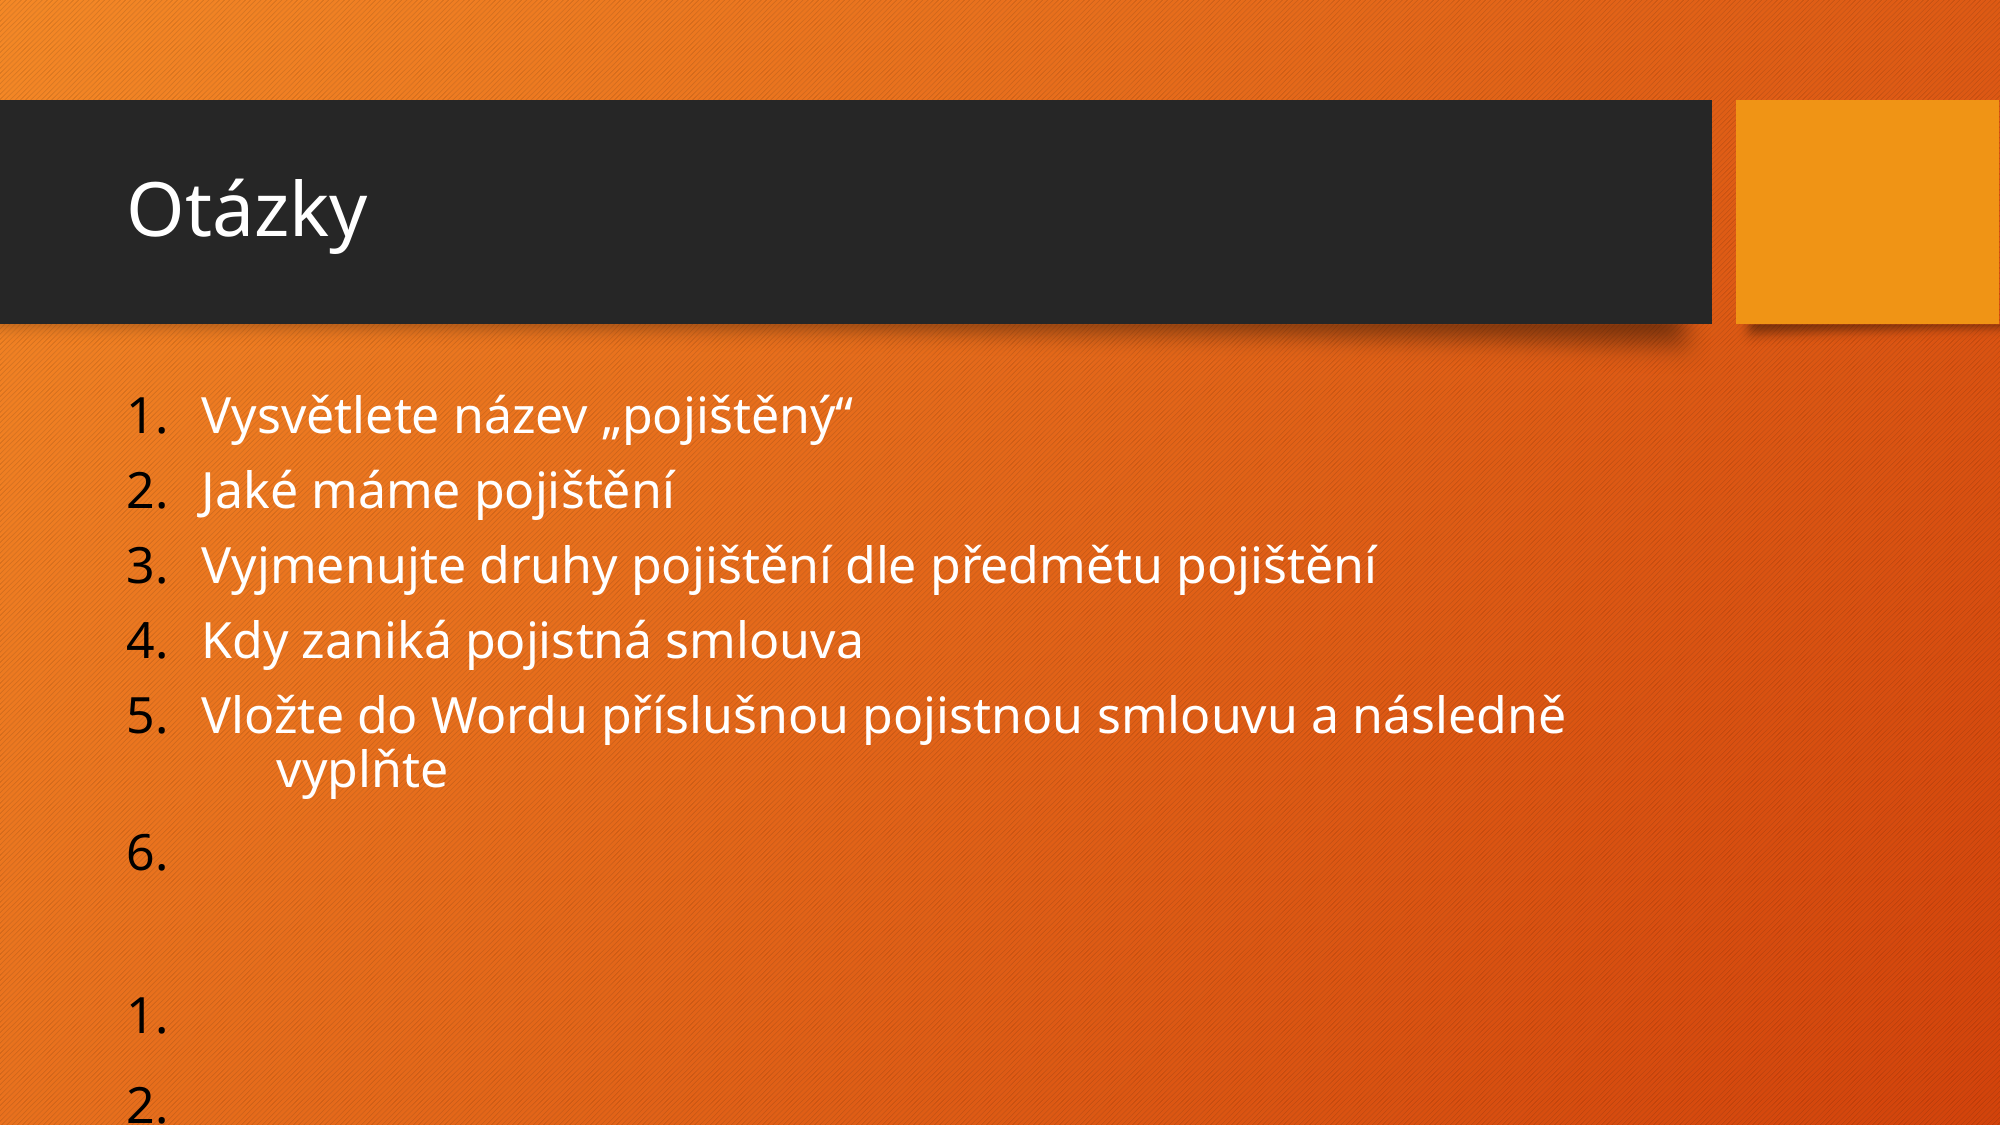

# Otázky
Vysvětlete název „pojištěný“
Jaké máme pojištění
Vyjmenujte druhy pojištění dle předmětu pojištění
Kdy zaniká pojistná smlouva
Vložte do Wordu příslušnou pojistnou smlouvu a následně vyplňte